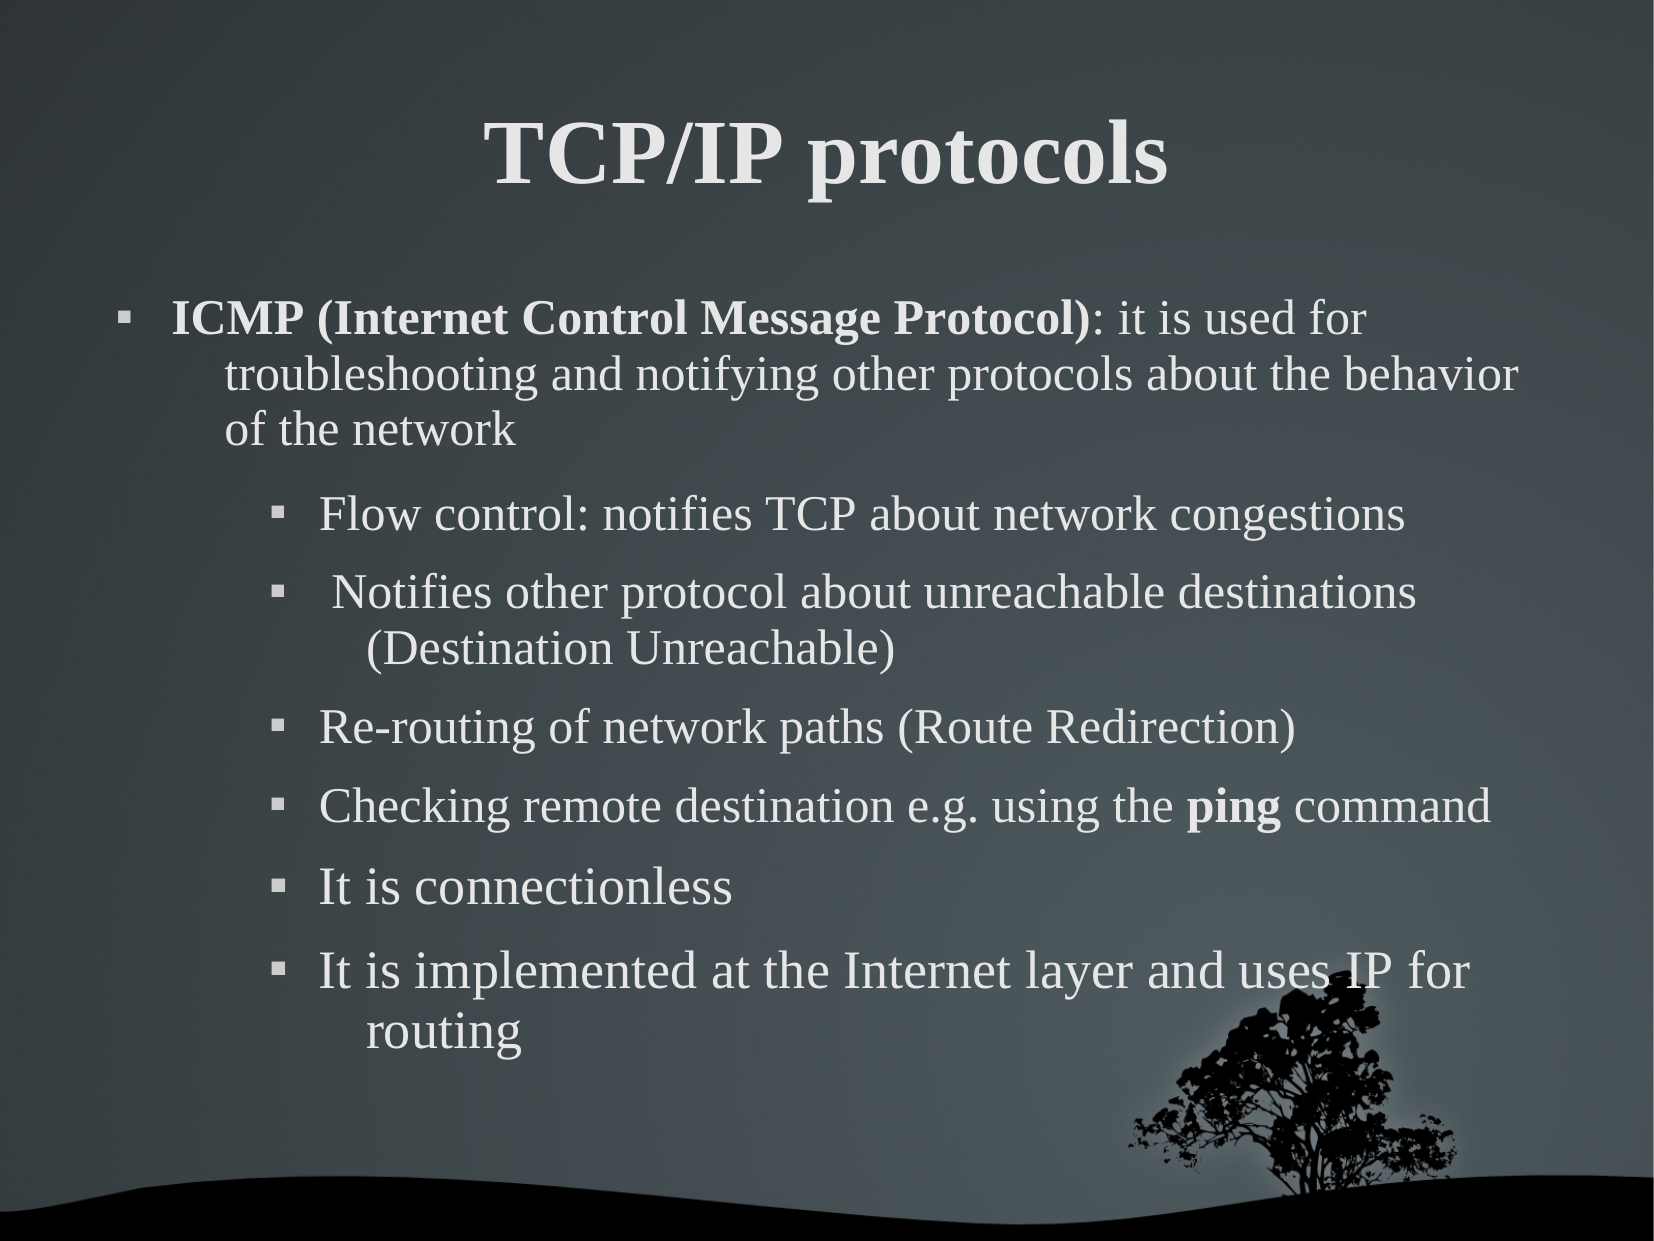

TCP/IP protocols
# ICMP (Internet Control Message Protocol): it is used for troubleshooting and notifying other protocols about the behavior of the network
Flow control: notifies TCP about network congestions
 Notifies other protocol about unreachable destinations (Destination Unreachable)
Re-routing of network paths (Route Redirection)
Checking remote destination e.g. using the ping command
It is connectionless
It is implemented at the Internet layer and uses IP for routing